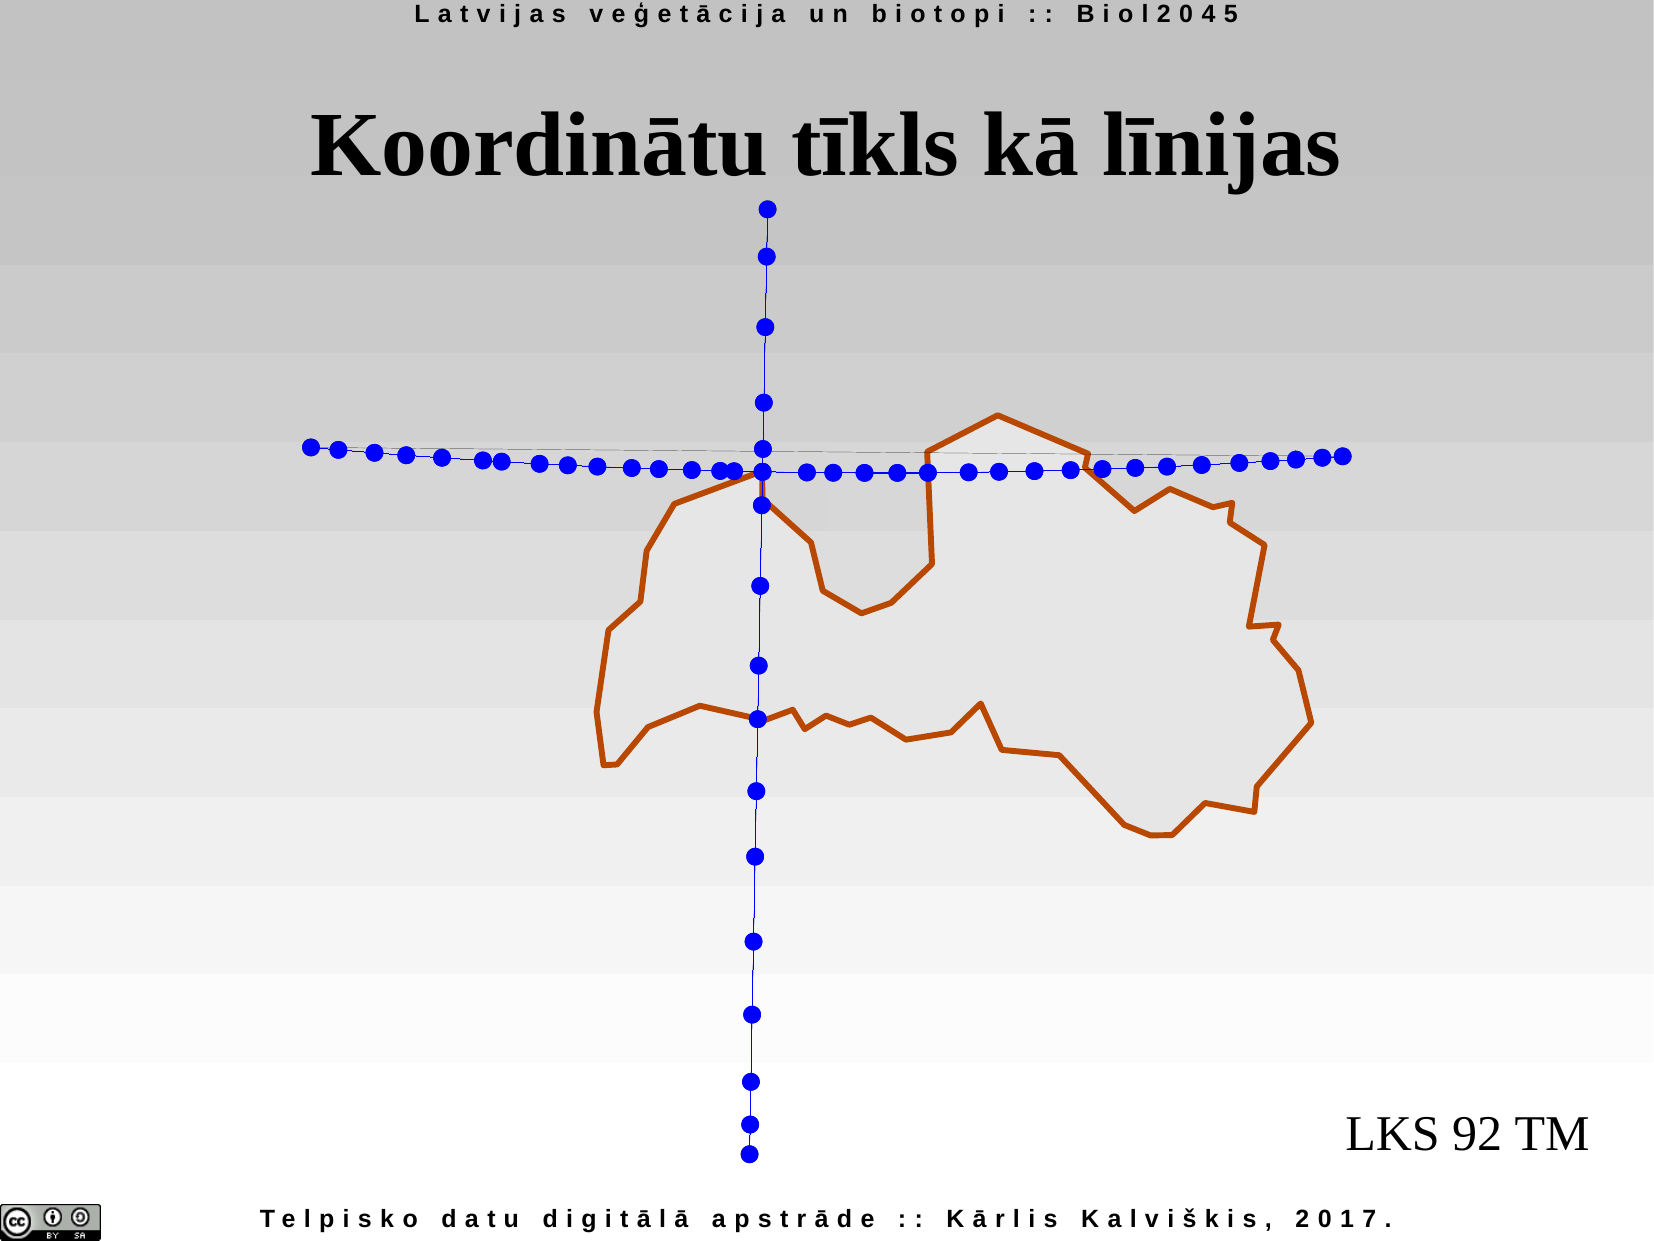

# Koordinātu tīkls kā līnijas
LKS 92 TM